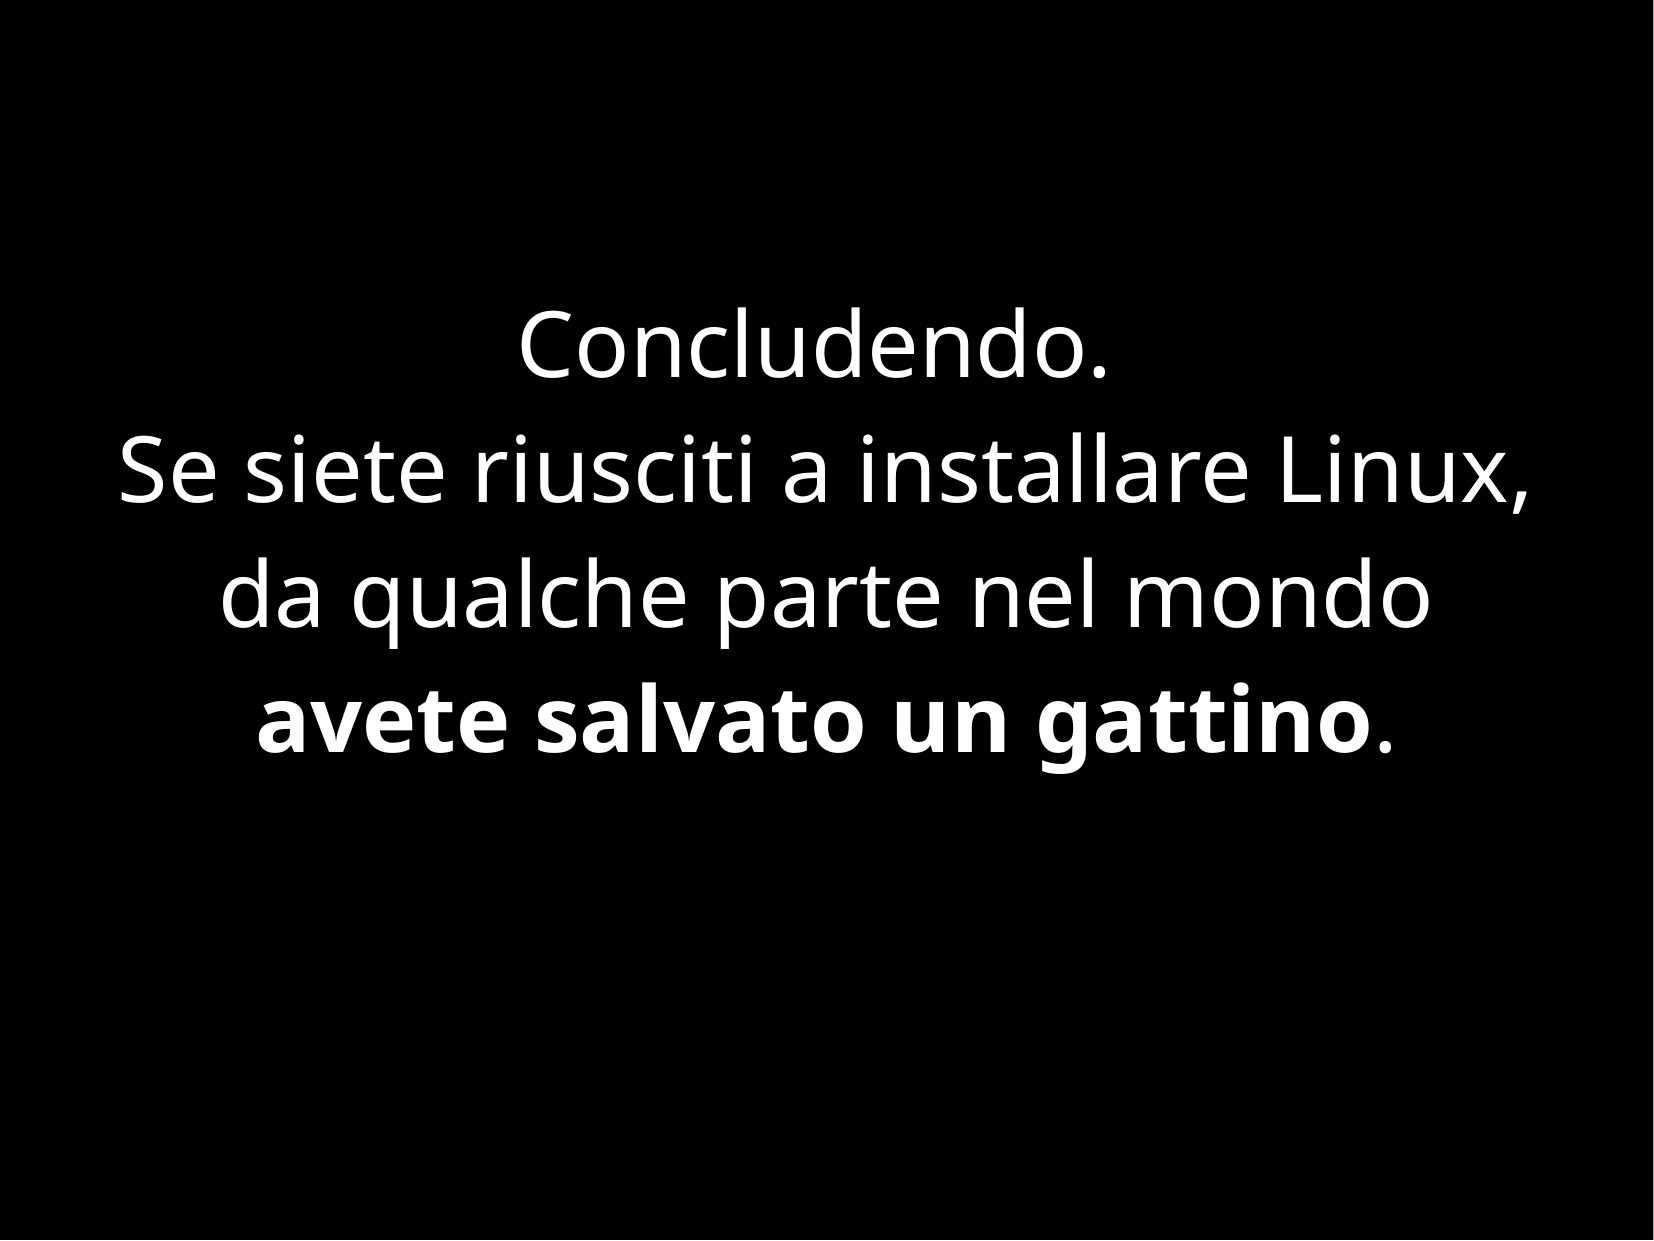

# Concludendo. Se siete riusciti a installare Linux, da qualche parte nel mondo avete salvato un gattino.